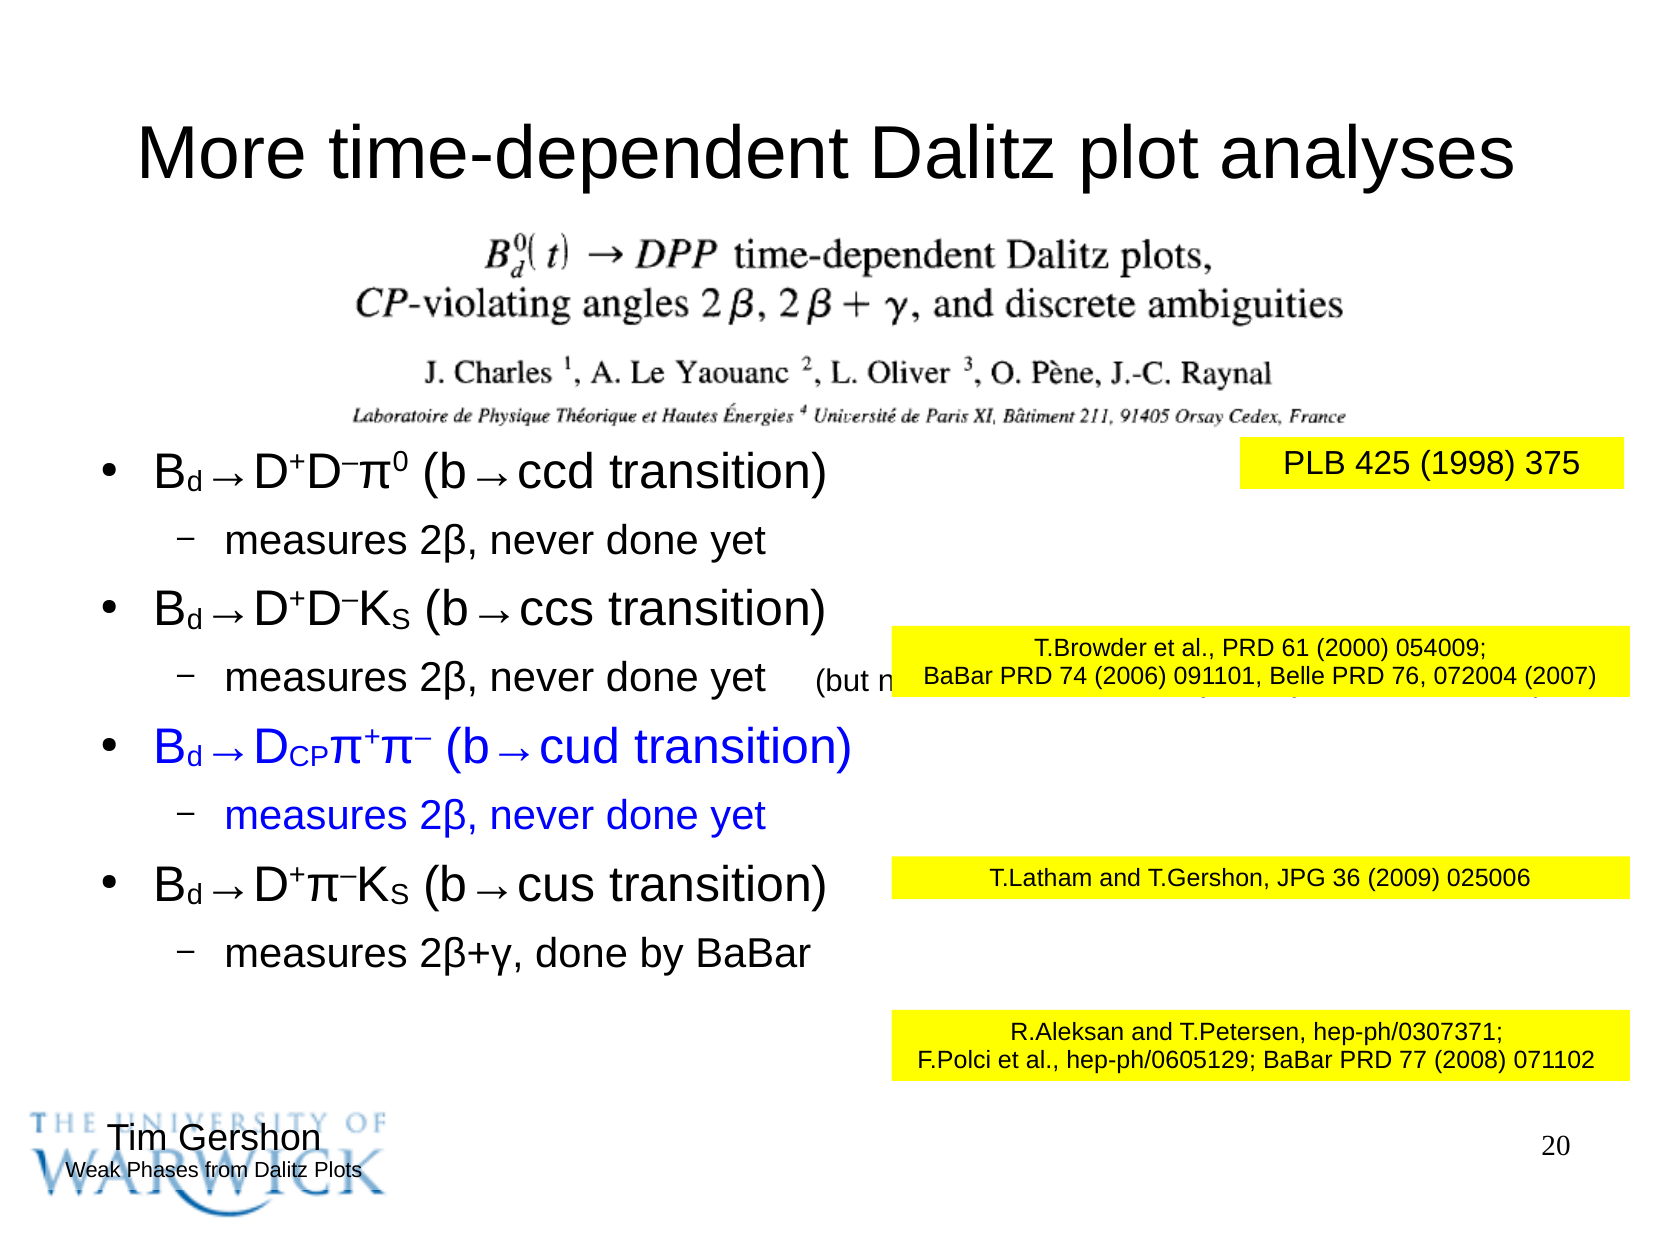

# More time-dependent Dalitz plot analyses
PLB 425 (1998) 375
Bd→D+D–π0 (b→ccd transition)
measures 2β, never done yet
Bd→D+D–KS (b→ccs transition)
measures 2β, never done yet 	(but note Bd→D*+D*–KS analyses by both B factories)
Bd→DCPπ+π– (b→cud transition)
measures 2β, never done yet
Bd→D+π–KS (b→cus transition)
measures 2β+γ, done by BaBar
T.Browder et al., PRD 61 (2000) 054009;
BaBar PRD 74 (2006) 091101, Belle PRD 76, 072004 (2007)
T.Latham and T.Gershon, JPG 36 (2009) 025006
R.Aleksan and T.Petersen, hep-ph/0307371;
F.Polci et al., hep-ph/0605129; BaBar PRD 77 (2008) 071102
Tim Gershon
Weak Phases from Dalitz Plots
20